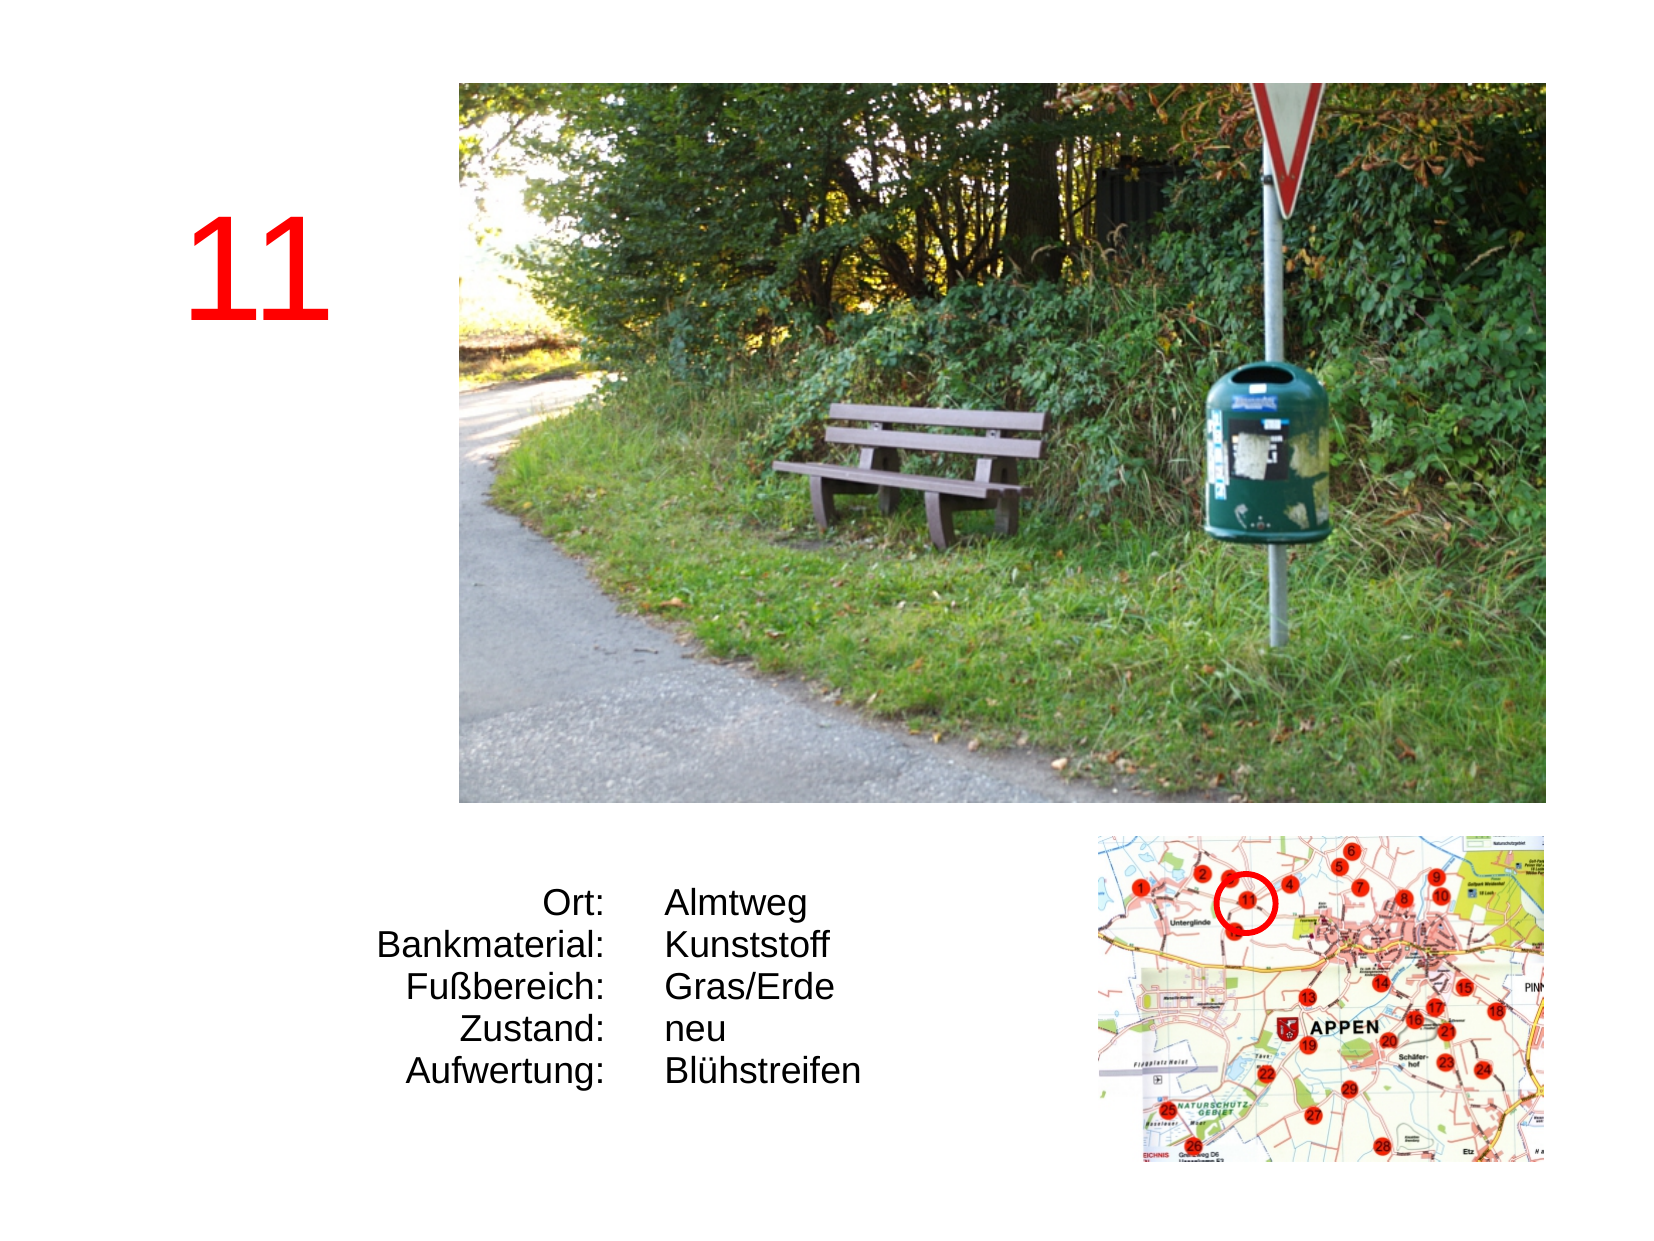

11
IMGP7846rNr11.jpg
	Ort:		Almtweg
	Bankmaterial:		Kunststoff
	Fußbereich:		Gras/Erde
	Zustand:		neu
	Aufwertung:		Blühstreifen